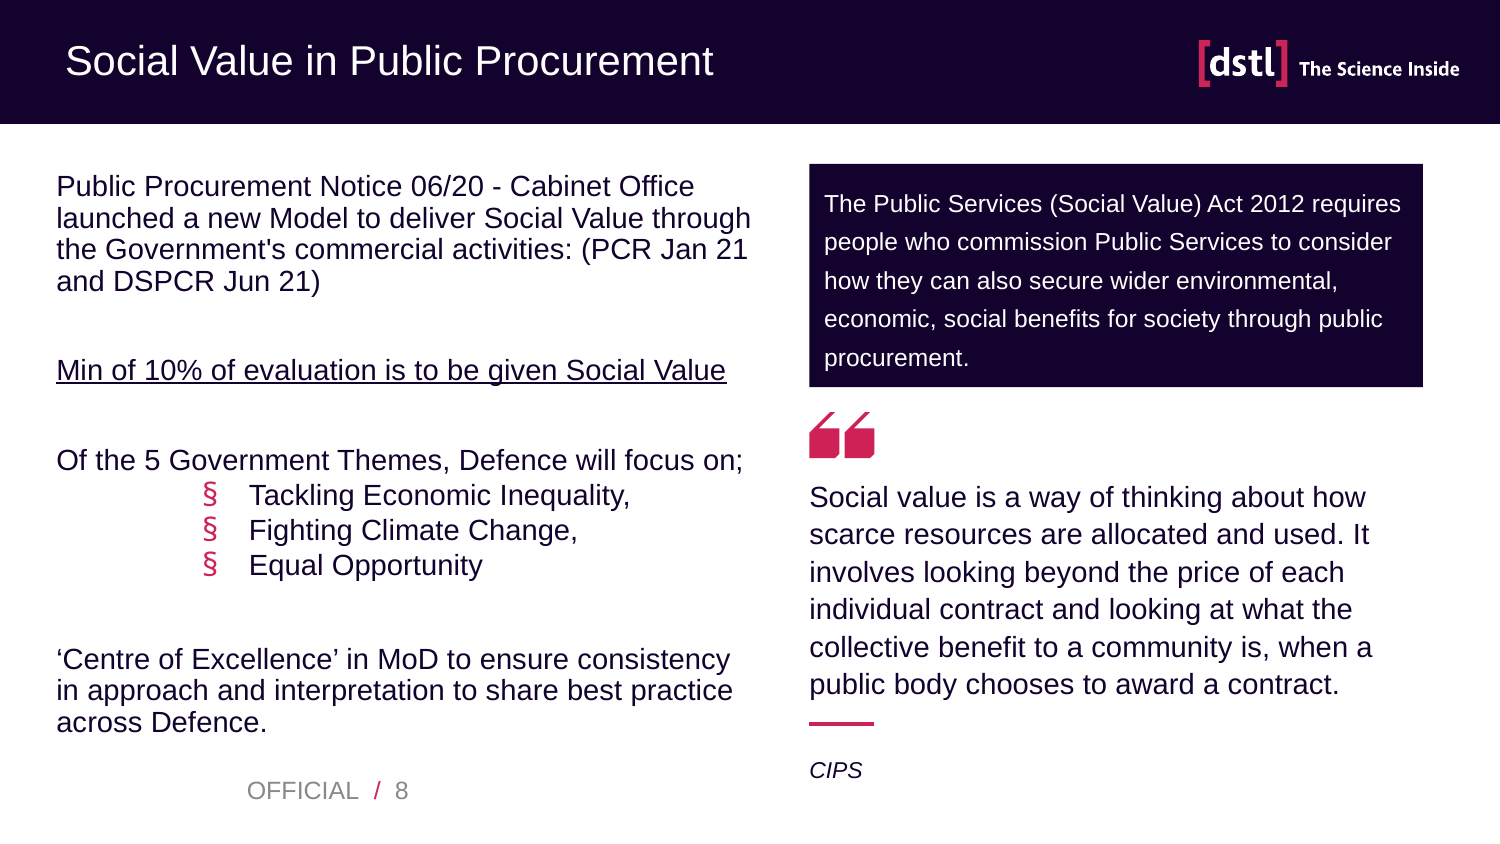

# Social Value in Public Procurement
Public Procurement Notice 06/20 - Cabinet Office launched a new Model to deliver Social Value through the Government's commercial activities: (PCR Jan 21 and DSPCR Jun 21)
Min of 10% of evaluation is to be given Social Value
Of the 5 Government Themes, Defence will focus on;
Tackling Economic Inequality,
Fighting Climate Change,
Equal Opportunity
‘Centre of Excellence’ in MoD to ensure consistency in approach and interpretation to share best practice across Defence.
The Public Services (Social Value) Act 2012 requires people who commission Public Services to consider how they can also secure wider environmental, economic, social benefits for society through public procurement.
Social value is a way of thinking about how scarce resources are allocated and used. It involves looking beyond the price of each individual contract and looking at what the collective benefit to a community is, when a public body chooses to award a contract.
CIPS
OFFICIAL /